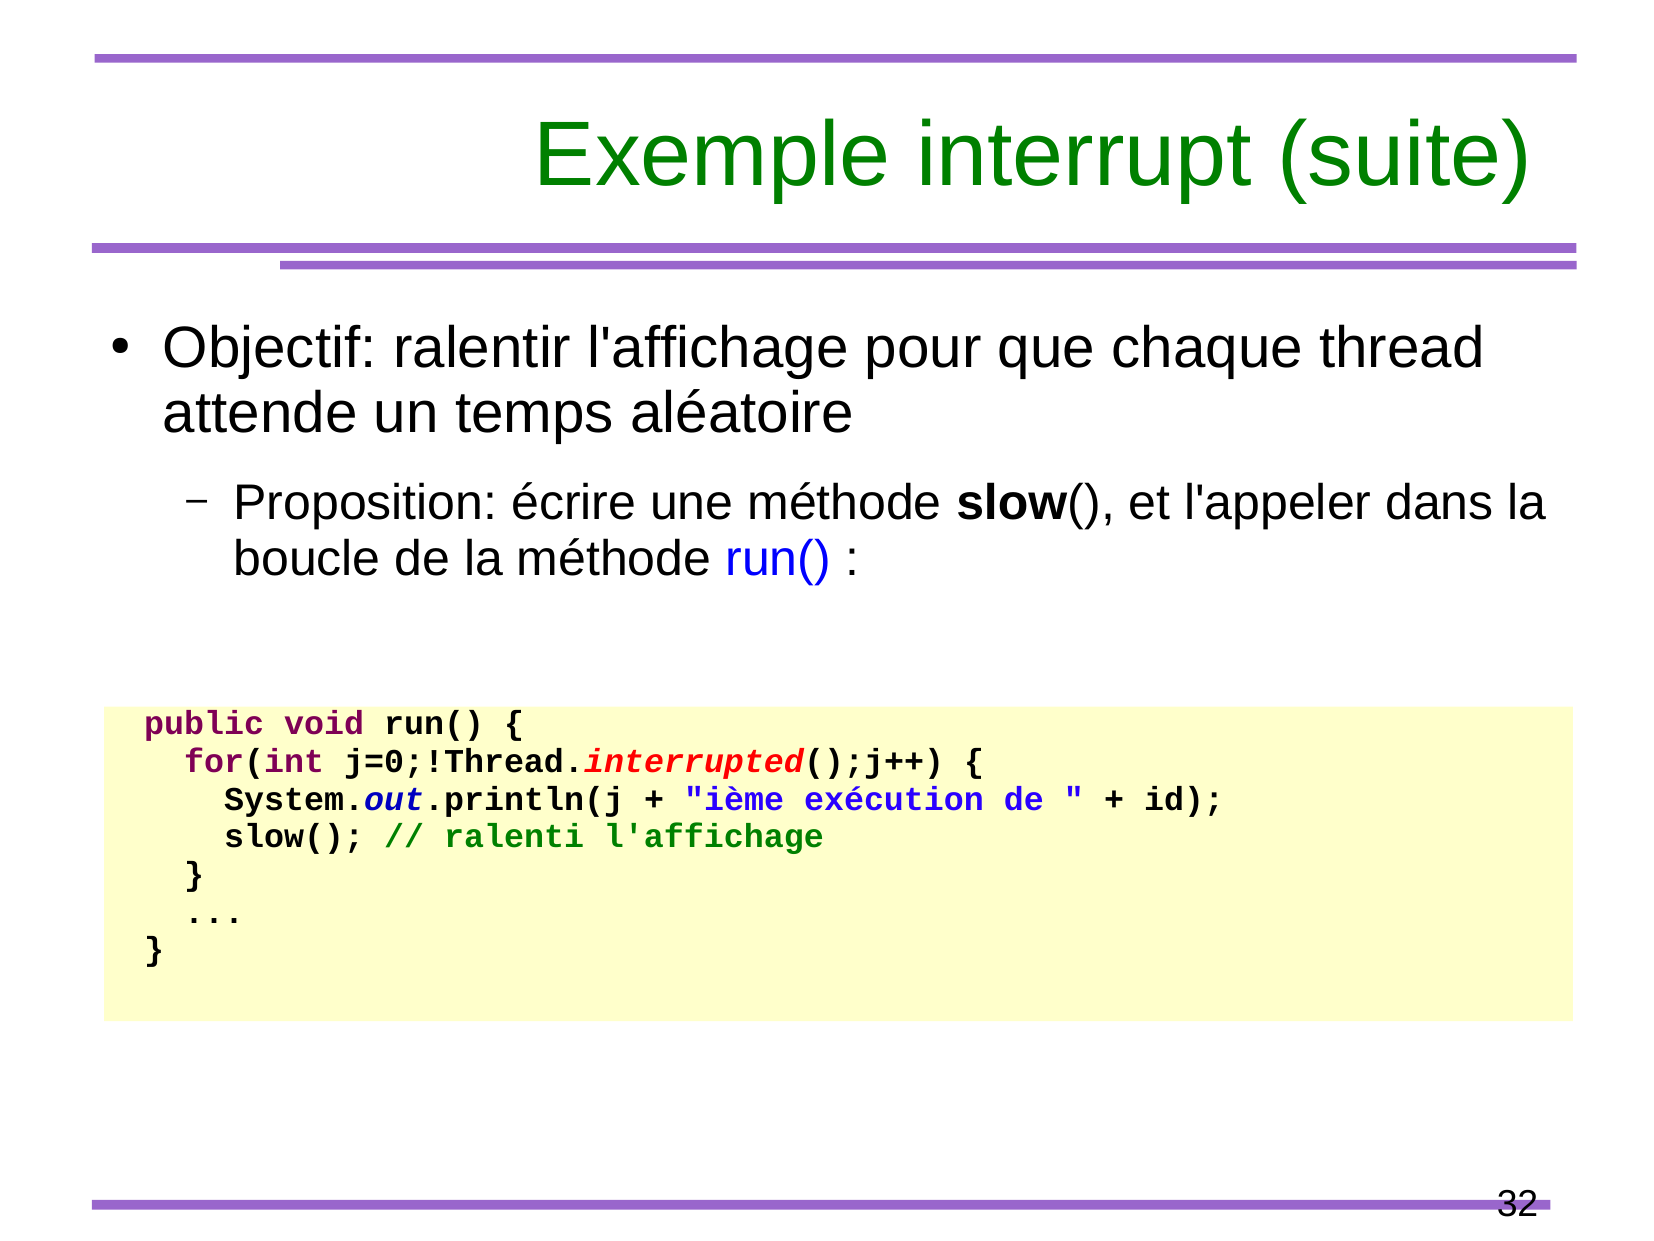

# Exemple interrupt (suite)
Objectif: ralentir l'affichage pour que chaque thread attende un temps aléatoire
Proposition: écrire une méthode slow(), et l'appeler dans la boucle de la méthode run() :
 public void run() {
 for(int j=0;!Thread.interrupted();j++) {
 System.out.println(j + "ième exécution de " + id);
 slow(); // ralenti l'affichage
 }
 ...
 }